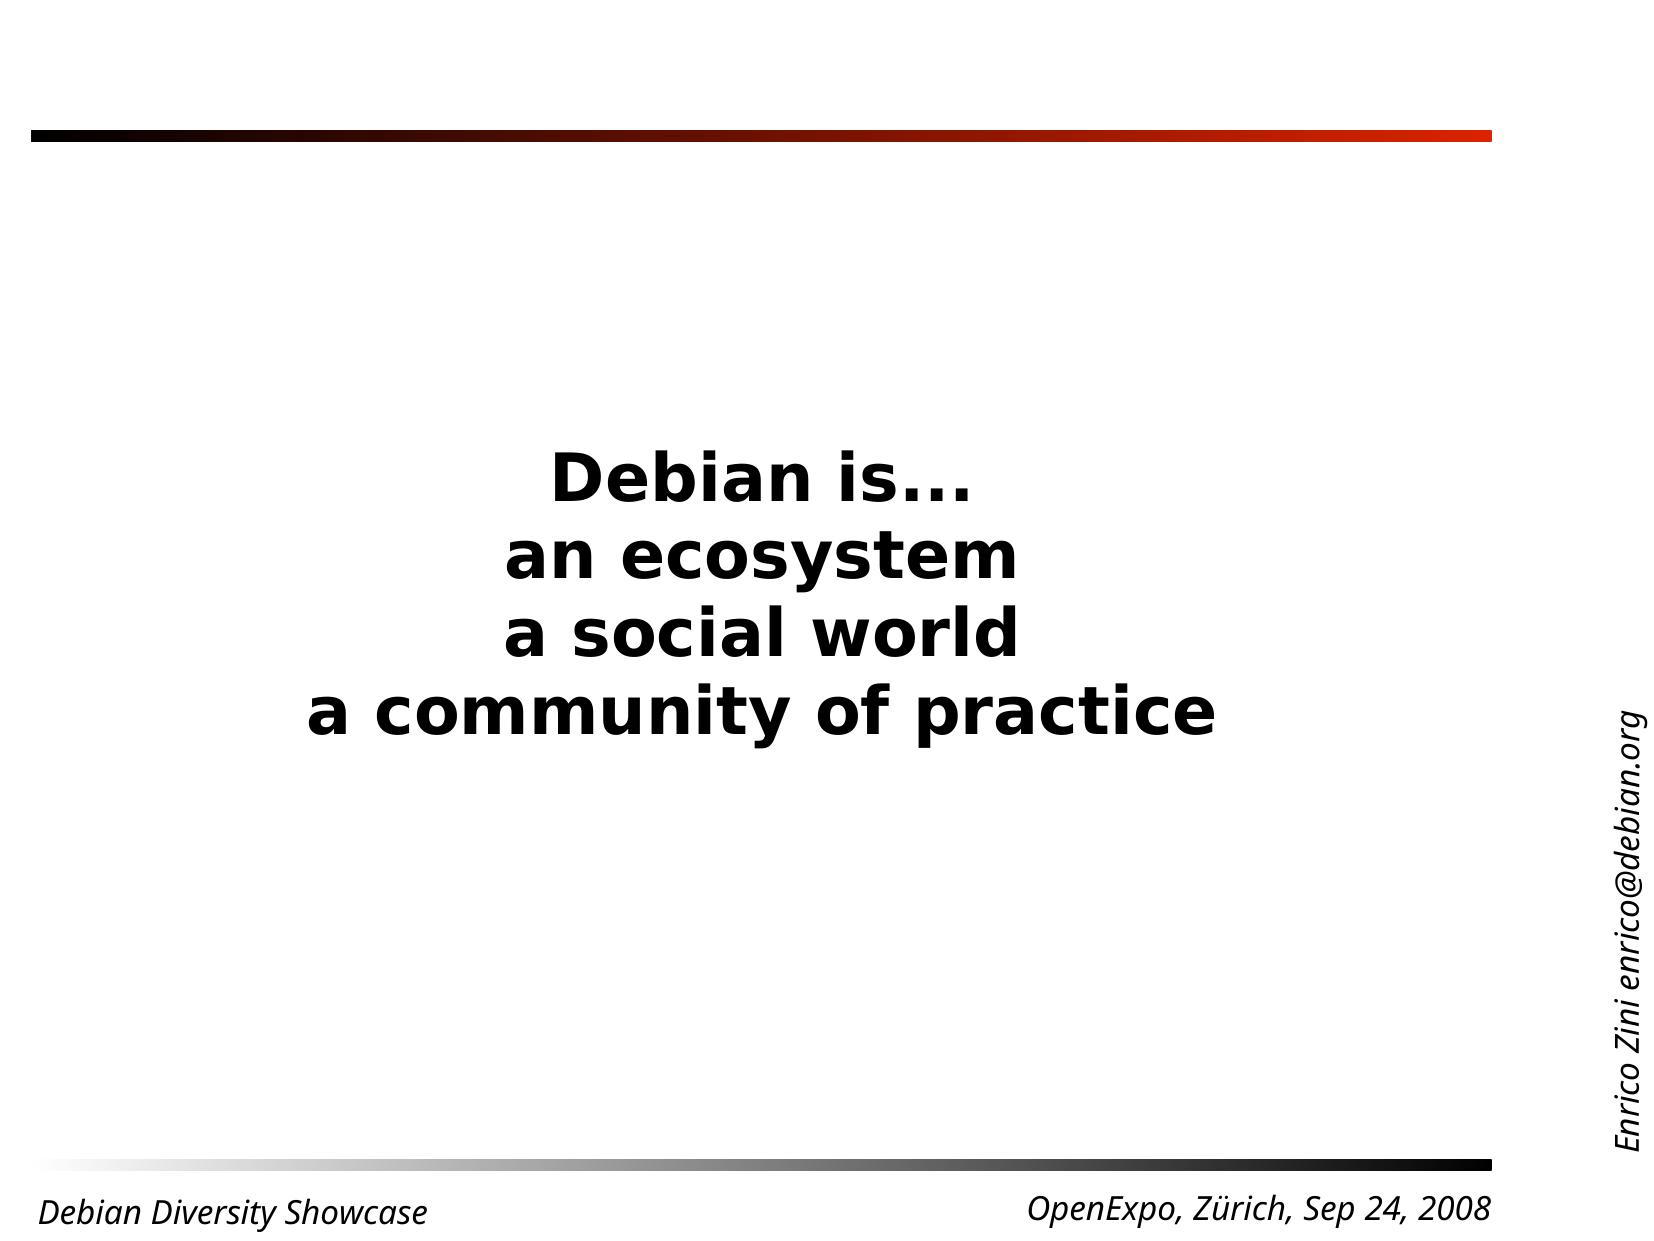

Debian is...
an ecosystem
a social world
a community of practice